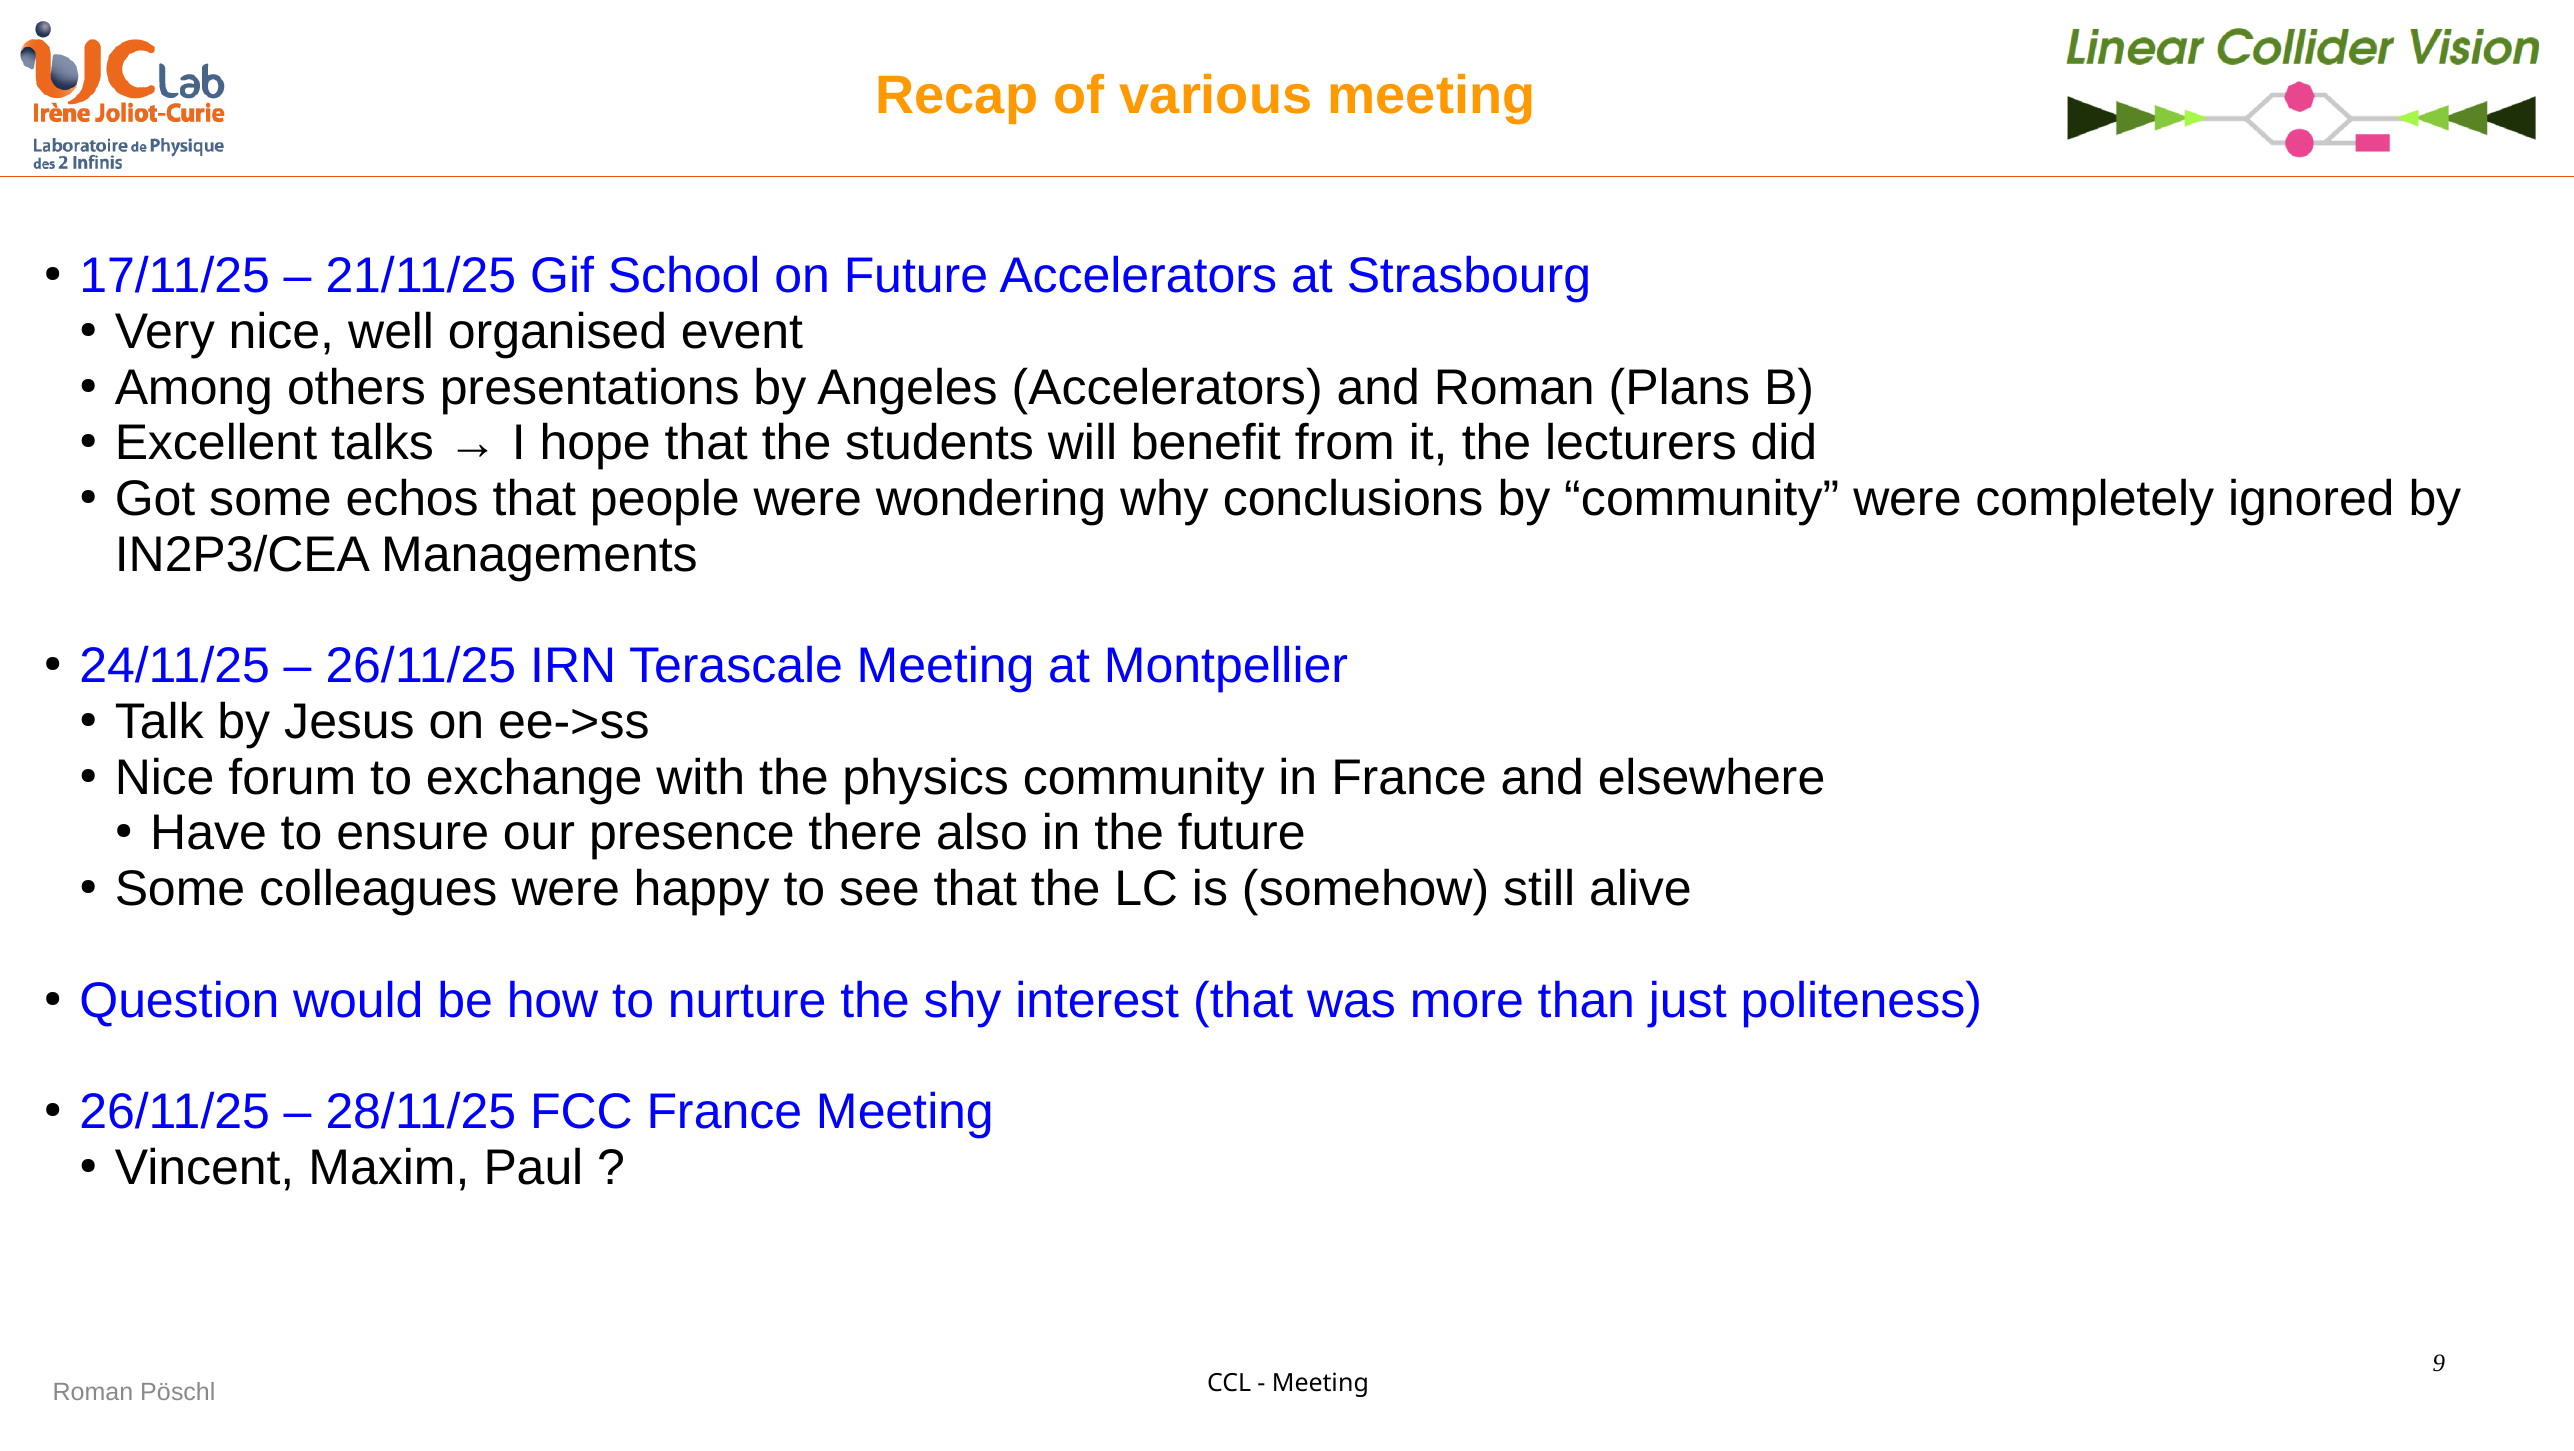

# Recap of various meeting
17/11/25 – 21/11/25 Gif School on Future Accelerators at Strasbourg
Very nice, well organised event
Among others presentations by Angeles (Accelerators) and Roman (Plans B)
Excellent talks → I hope that the students will benefit from it, the lecturers did
Got some echos that people were wondering why conclusions by “community” were completely ignored by IN2P3/CEA Managements
24/11/25 – 26/11/25 IRN Terascale Meeting at Montpellier
Talk by Jesus on ee->ss
Nice forum to exchange with the physics community in France and elsewhere
Have to ensure our presence there also in the future
Some colleagues were happy to see that the LC is (somehow) still alive
Question would be how to nurture the shy interest (that was more than just politeness)
26/11/25 – 28/11/25 FCC France Meeting
Vincent, Maxim, Paul ?
9